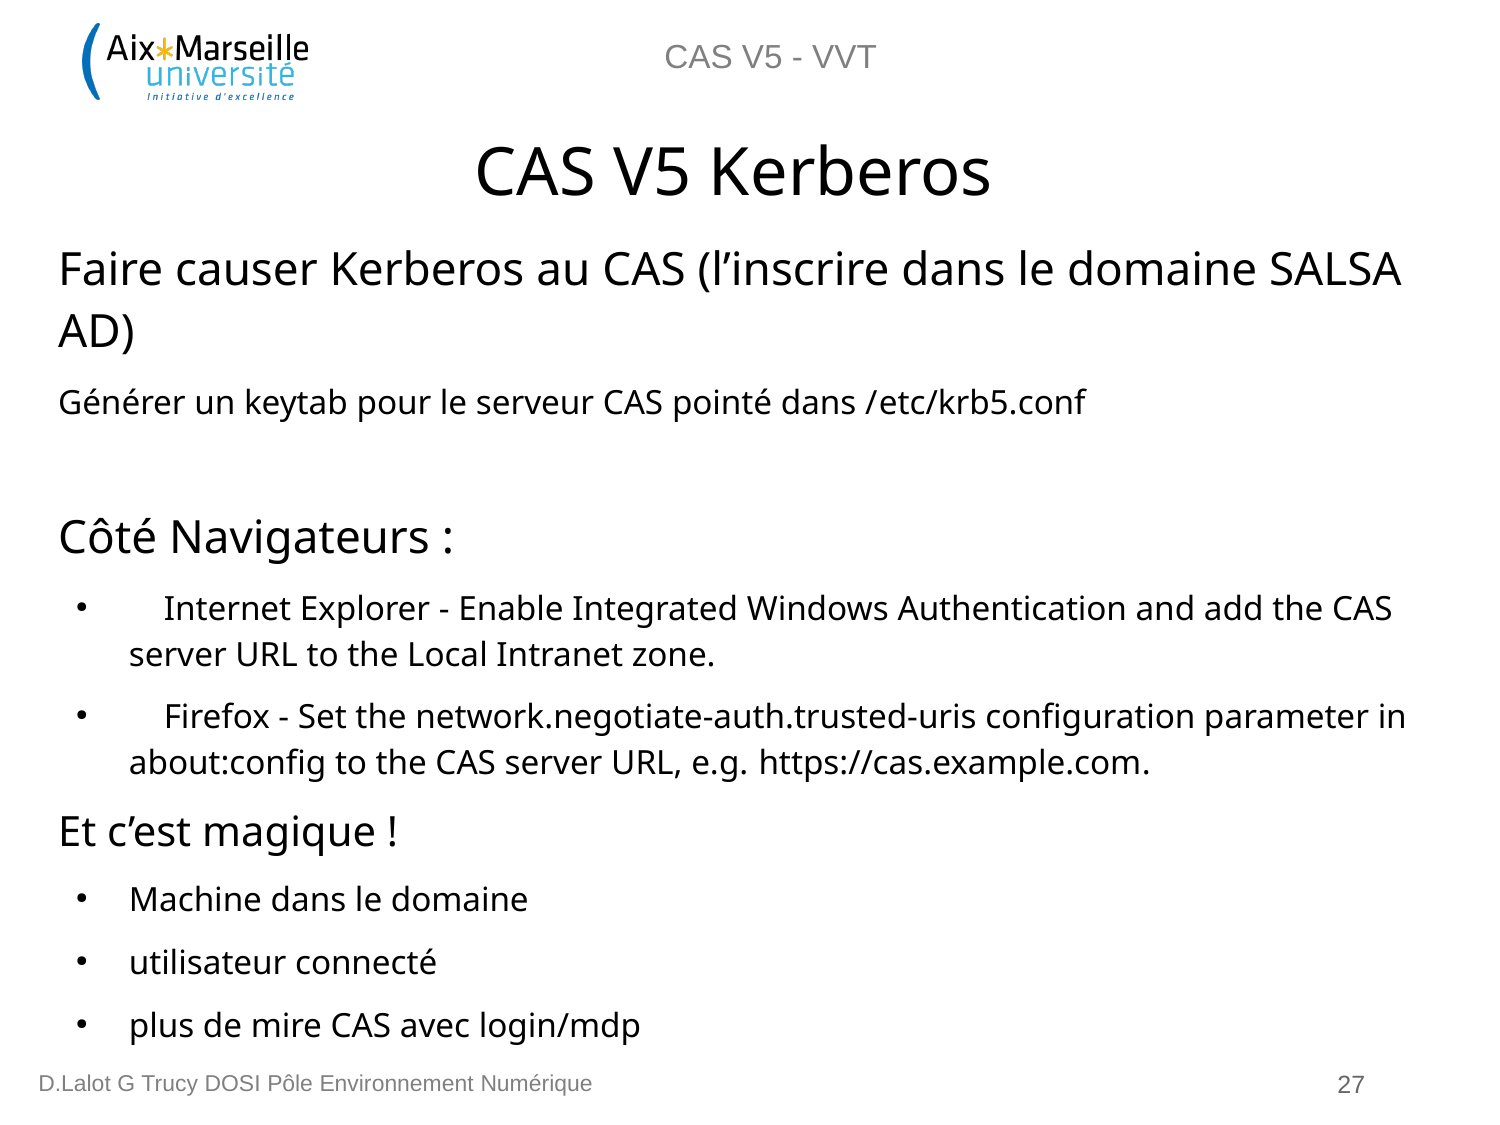

# CAS V5 Kerberos
Faire causer Kerberos au CAS (l’inscrire dans le domaine SALSA AD)
Générer un keytab pour le serveur CAS pointé dans /etc/krb5.conf
Côté Navigateurs :
 Internet Explorer - Enable Integrated Windows Authentication and add the CAS server URL to the Local Intranet zone.
 Firefox - Set the network.negotiate-auth.trusted-uris configuration parameter in about:config to the CAS server URL, e.g. https://cas.example.com.
Et c’est magique !
Machine dans le domaine
utilisateur connecté
plus de mire CAS avec login/mdp